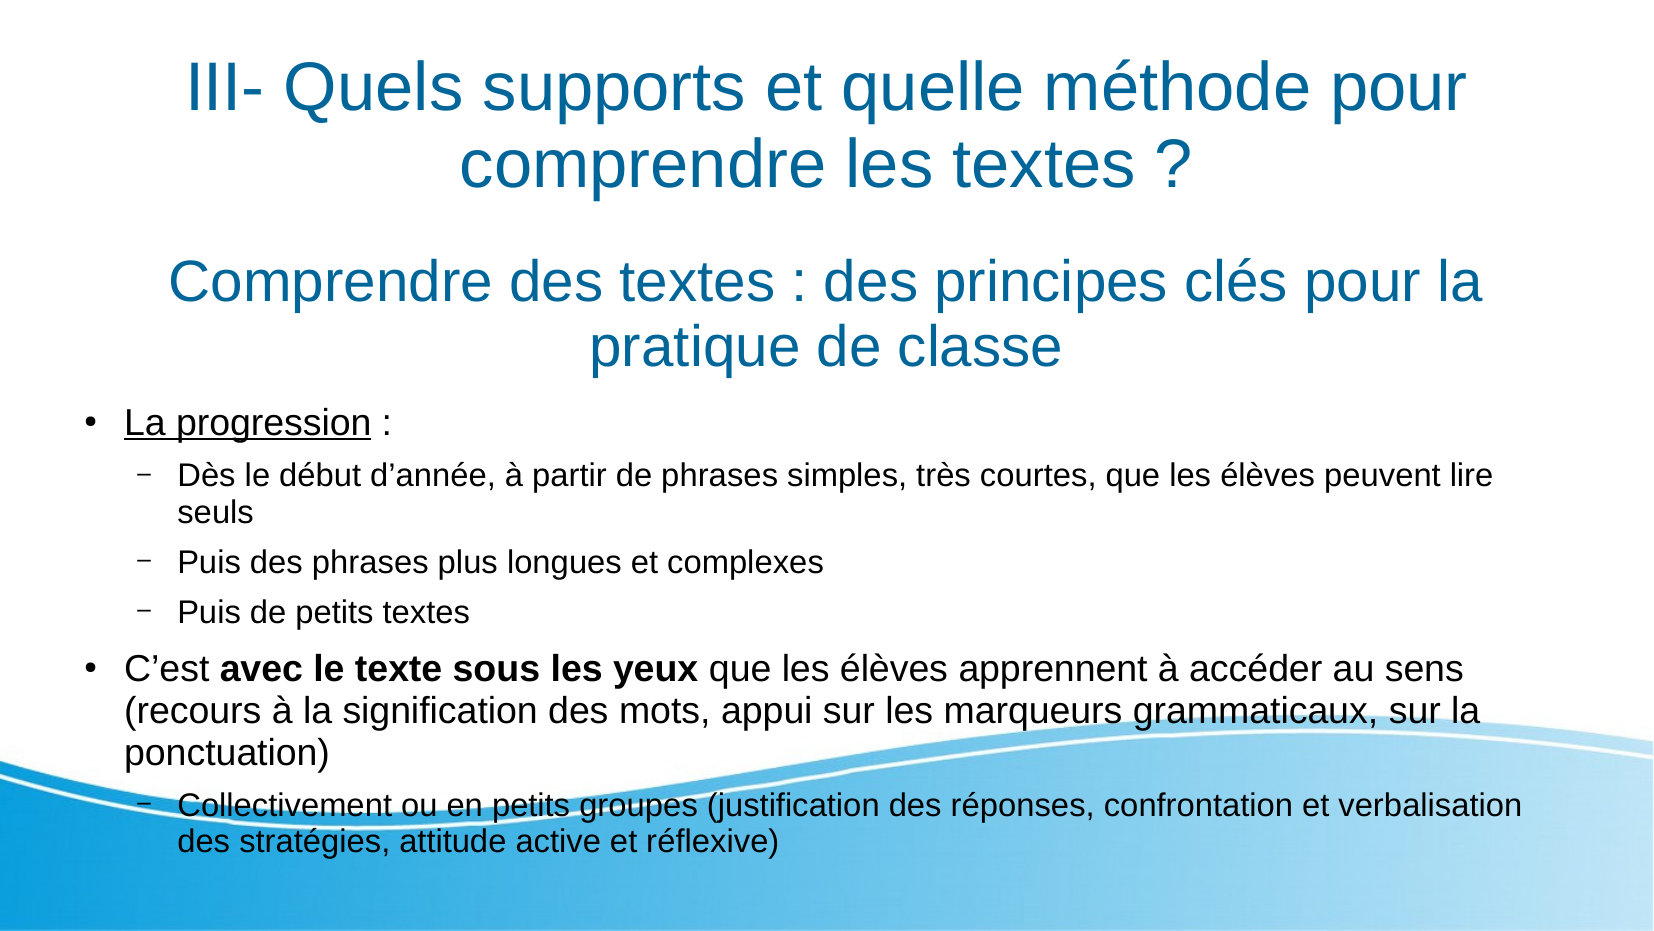

# III- Quels supports et quelle méthode pour comprendre les textes ?
Comprendre des textes : des principes clés pour la pratique de classe
La progression :
Dès le début d’année, à partir de phrases simples, très courtes, que les élèves peuvent lire seuls
Puis des phrases plus longues et complexes
Puis de petits textes
C’est avec le texte sous les yeux que les élèves apprennent à accéder au sens (recours à la signification des mots, appui sur les marqueurs grammaticaux, sur la ponctuation)
Collectivement ou en petits groupes (justification des réponses, confrontation et verbalisation des stratégies, attitude active et réflexive)